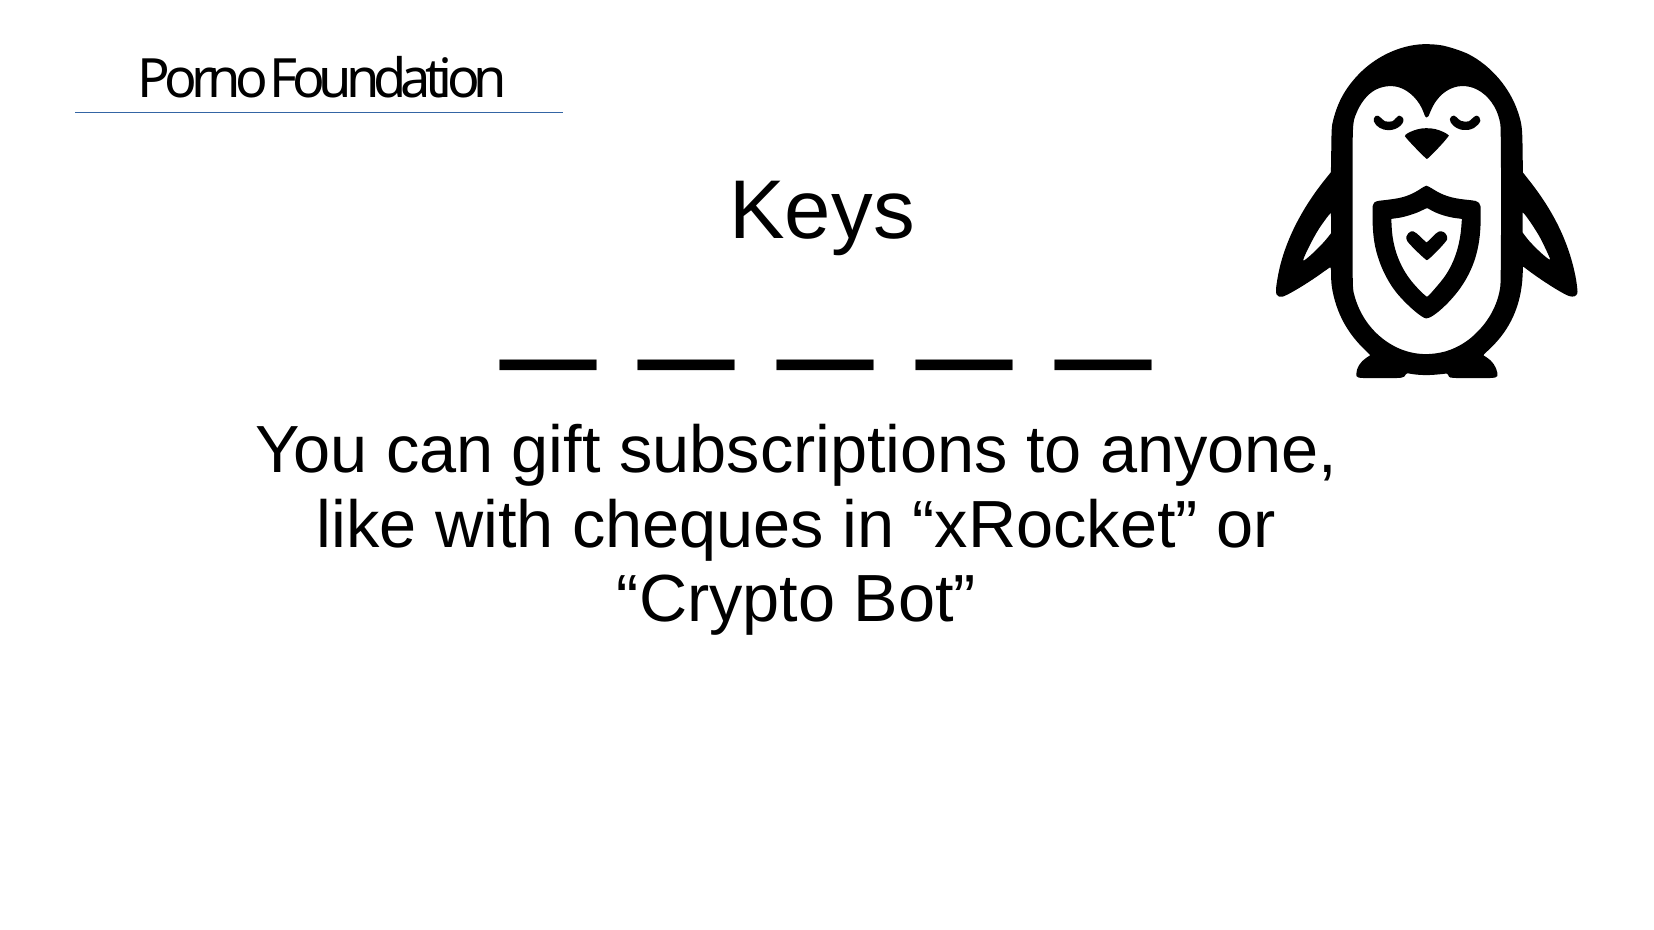

# Porno Foundation
Keys
_ _ _ _ _
You can gift subscriptions to anyone, like with cheques in “xRocket” or “Crypto Bot”